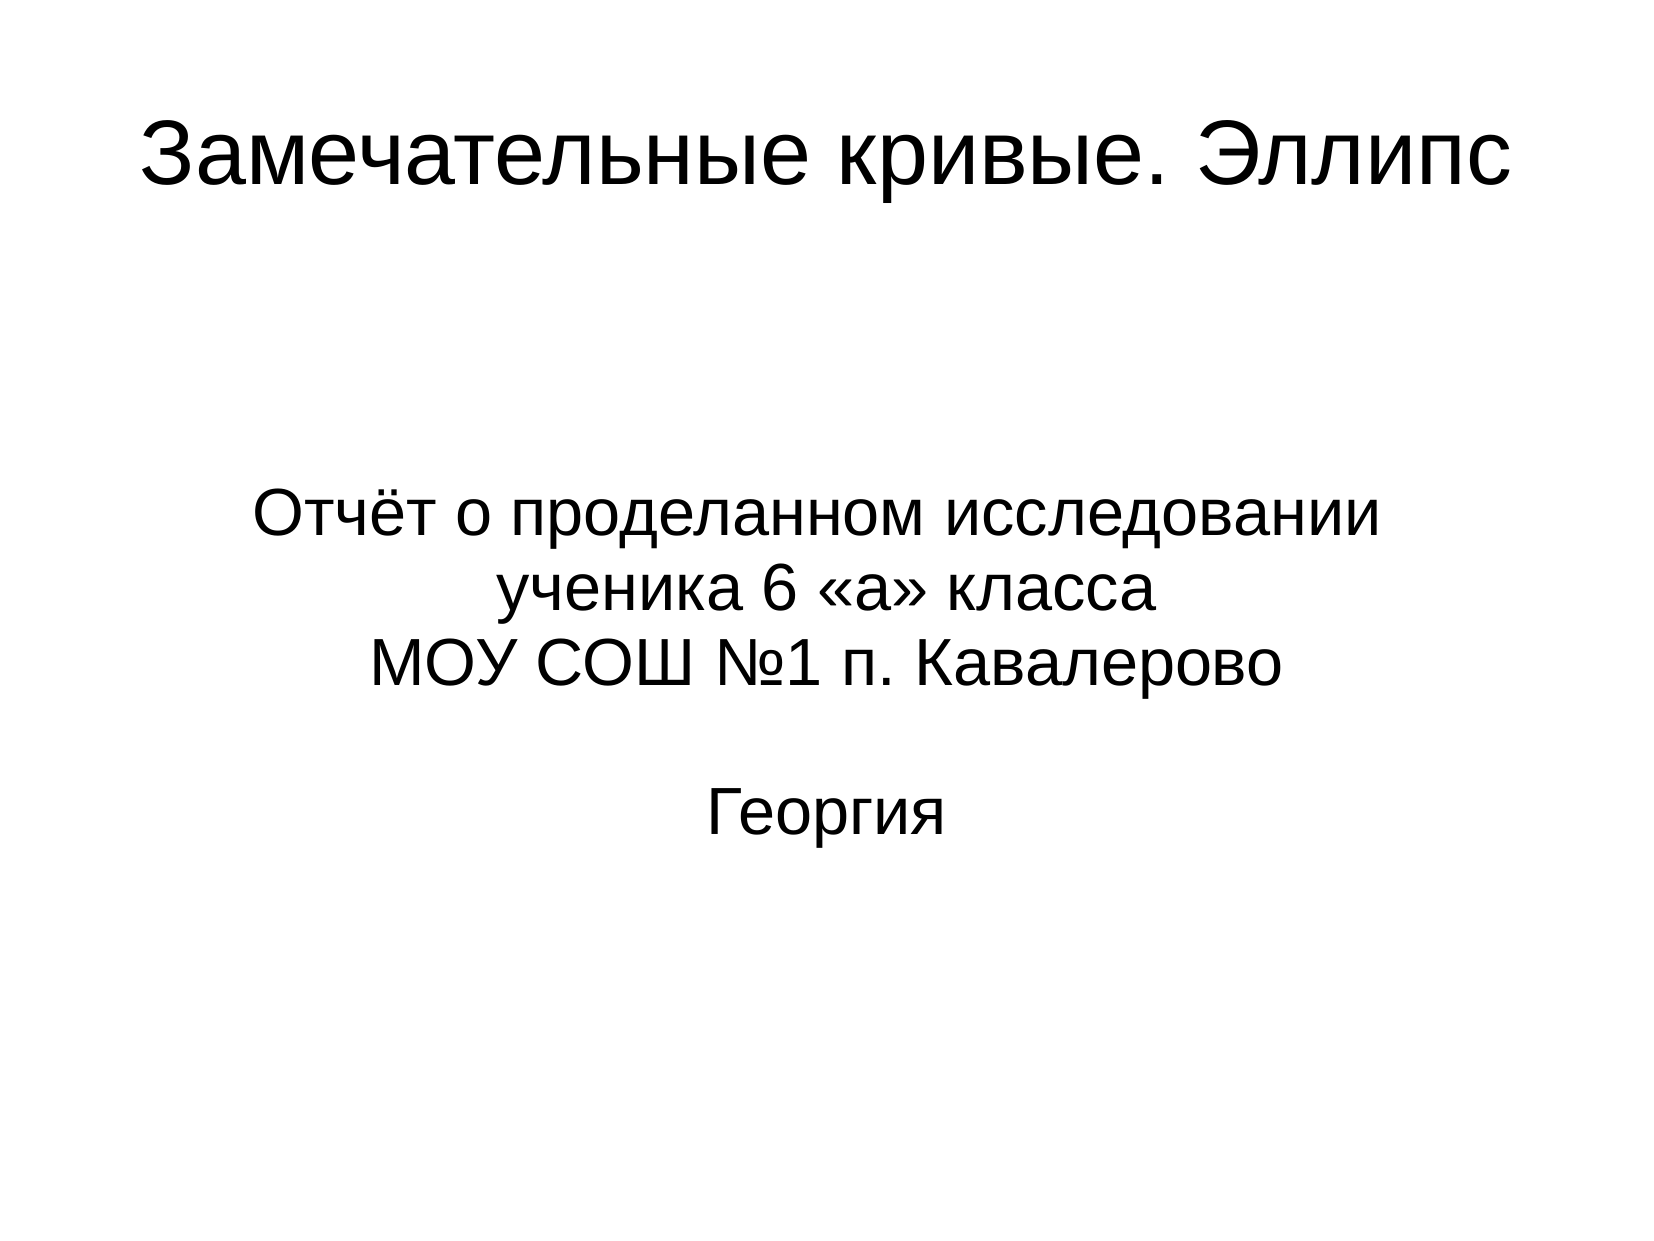

# Замечательные кривые. Эллипс
Отчёт о проделанном исследовании
ученика 6 «а» класса
МОУ СОШ №1 п. Кавалерово
Георгия